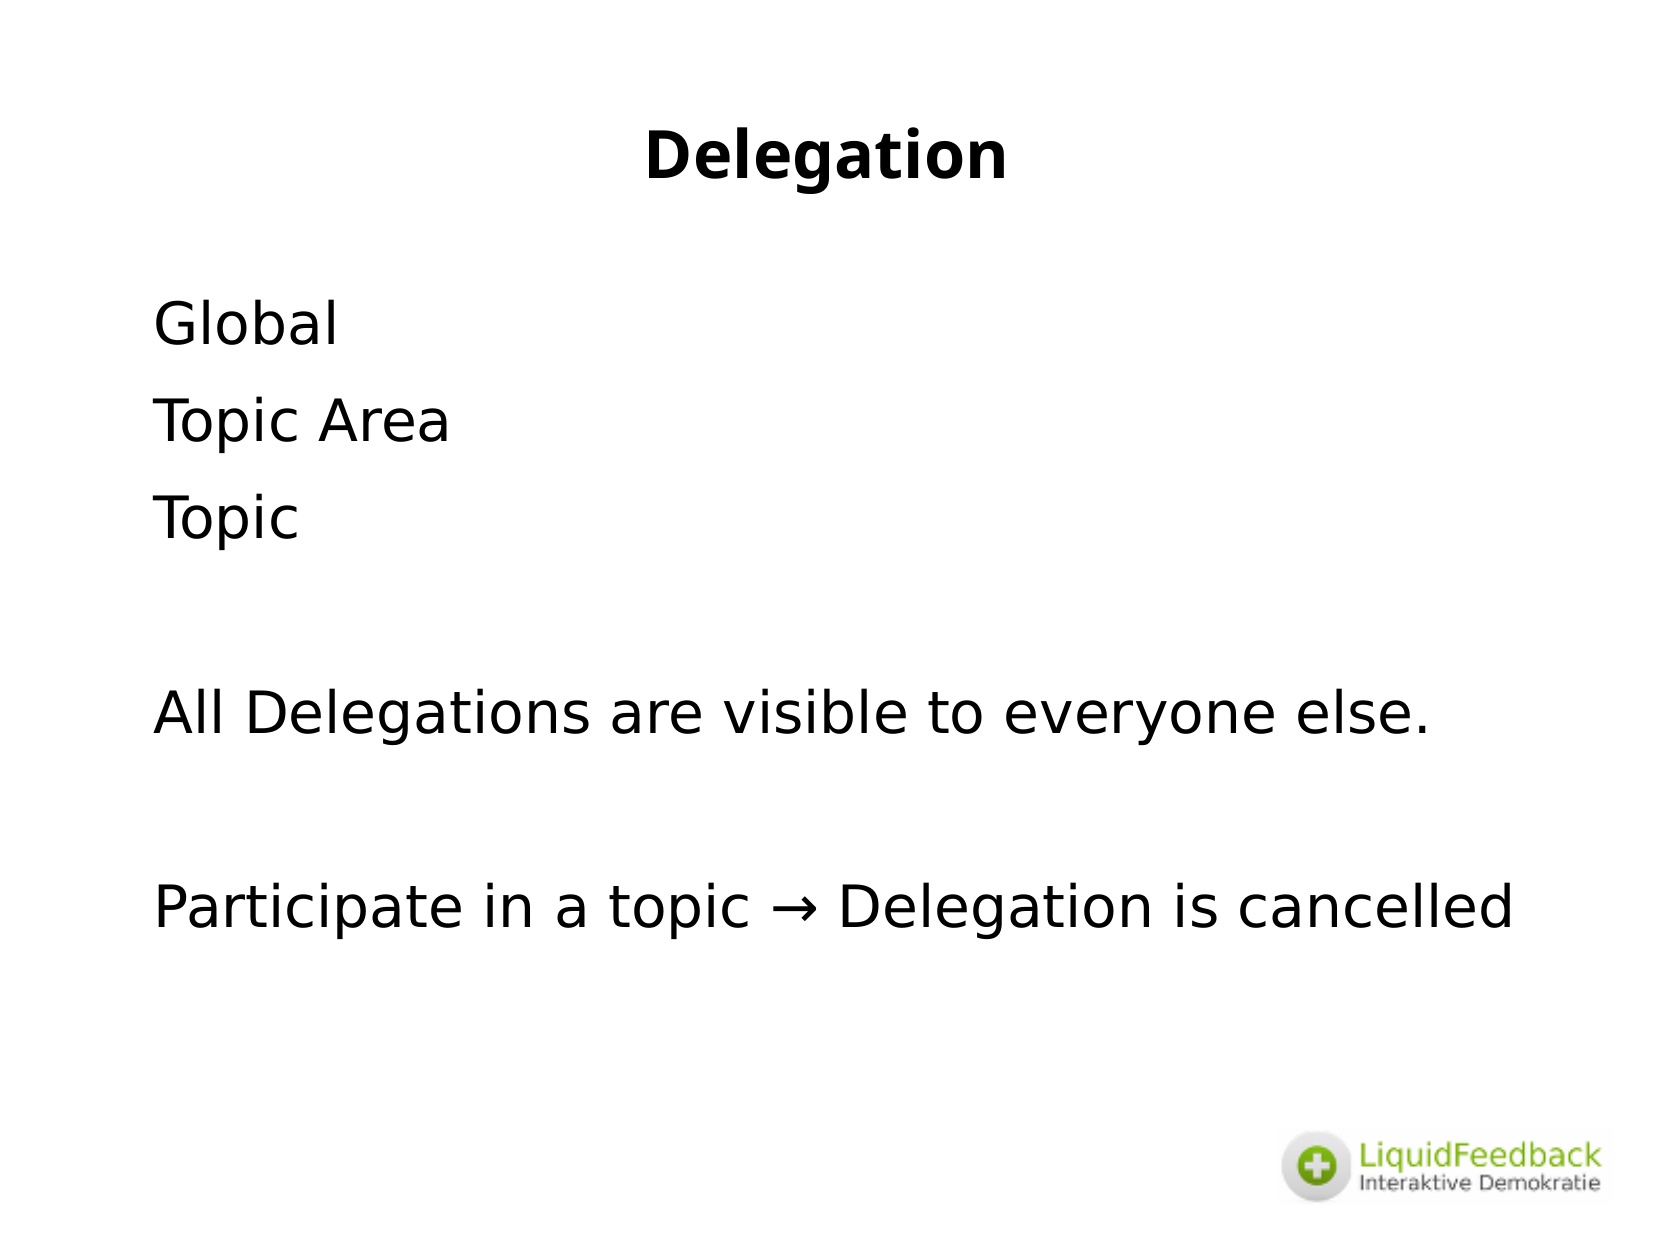

# Delegation
Global
Topic Area
Topic
All Delegations are visible to everyone else.
Participate in a topic → Delegation is cancelled